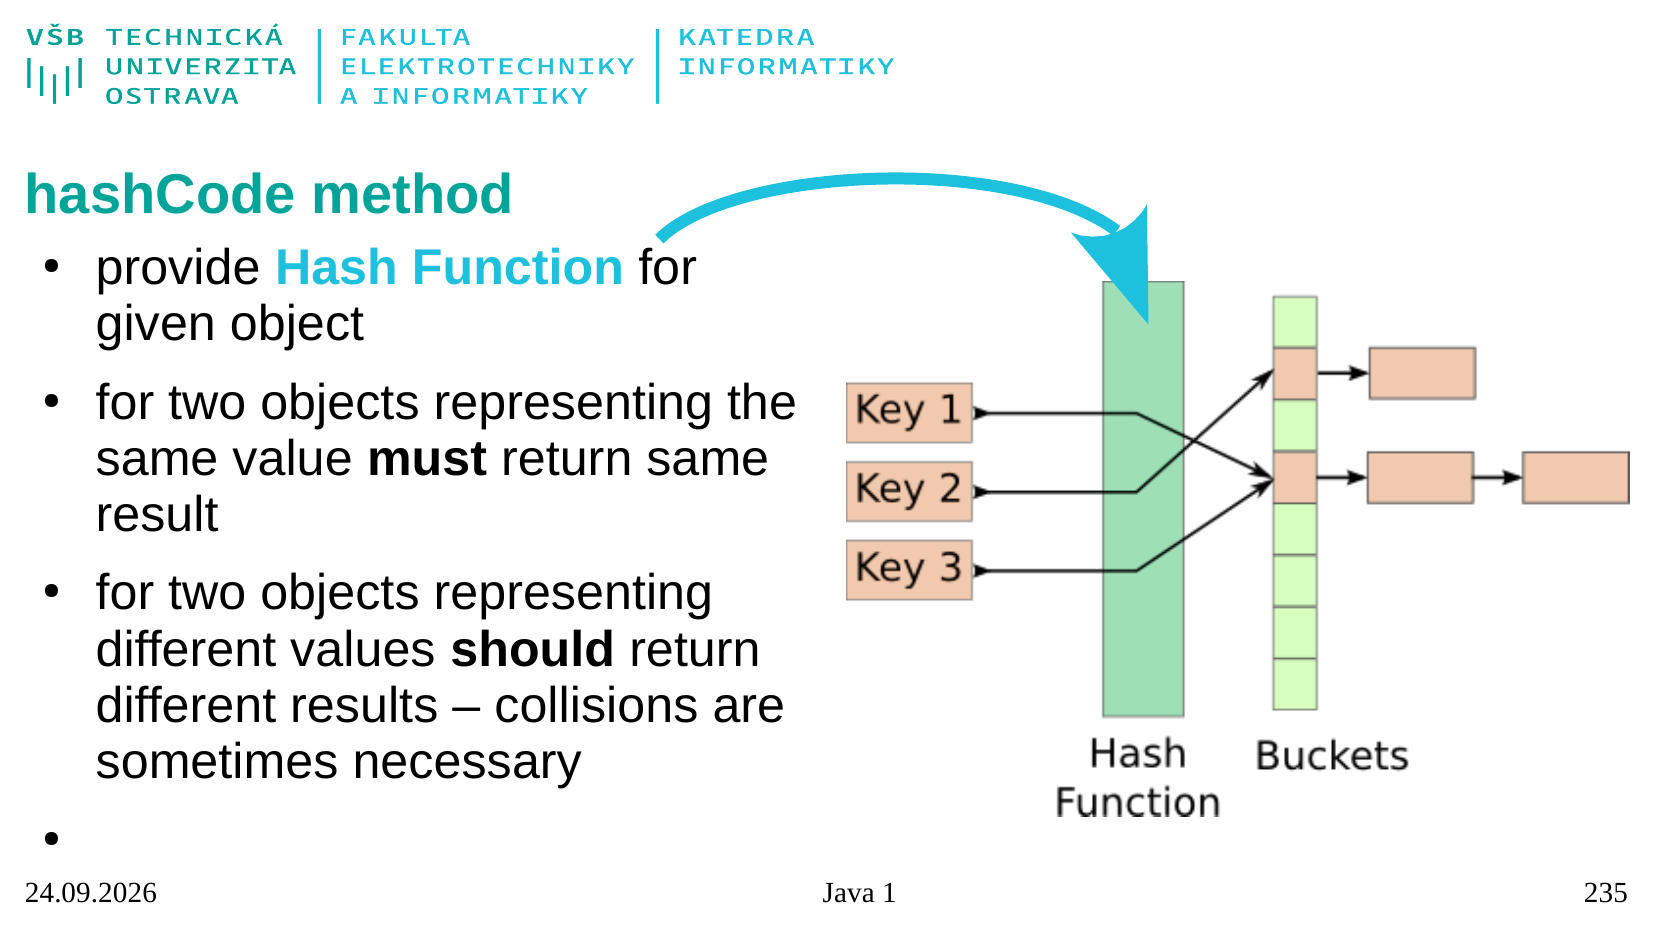

# hashCode method
provide Hash Function for given object
for two objects representing the same value must return same result
for two objects representing different values should return different results – collisions are sometimes necessary
Java 1
235